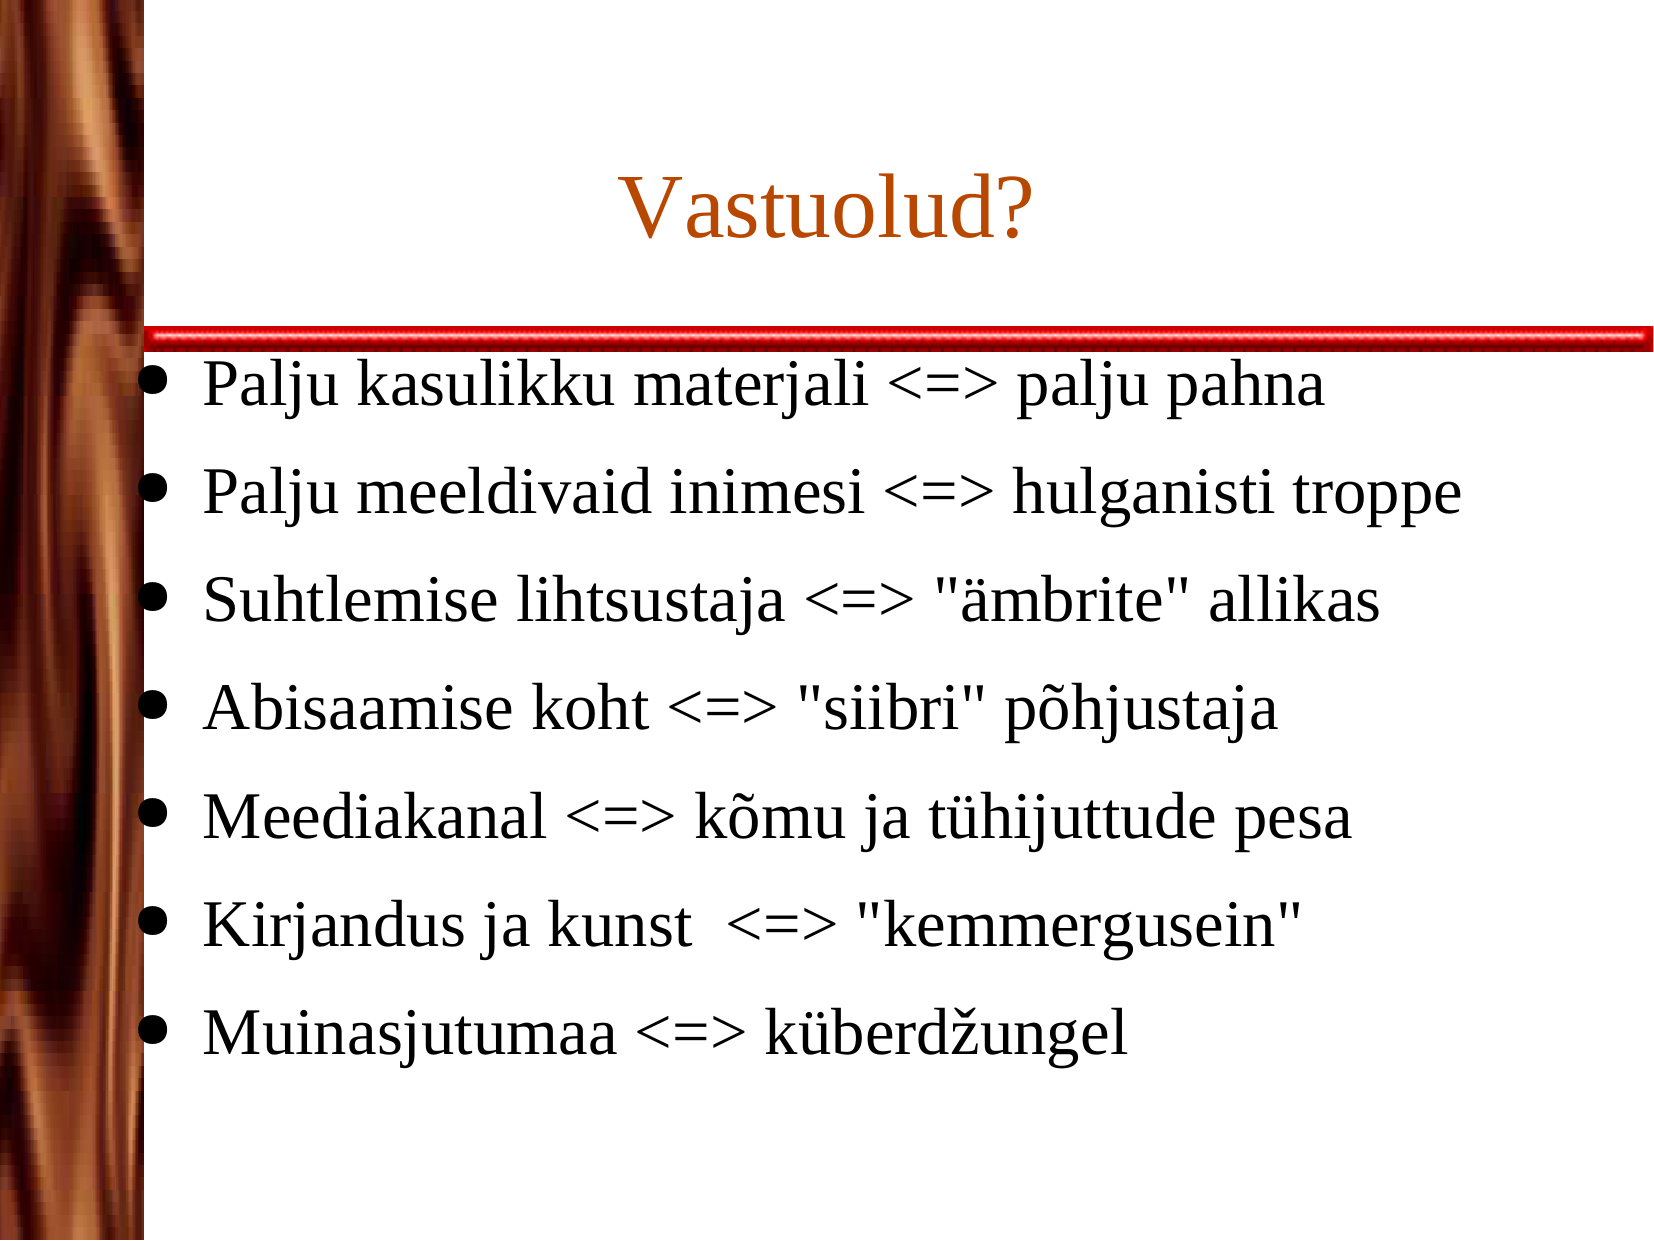

# Vastuolud?
Palju kasulikku materjali <=> palju pahna
Palju meeldivaid inimesi <=> hulganisti troppe
Suhtlemise lihtsustaja <=> "ämbrite" allikas
Abisaamise koht <=> "siibri" põhjustaja
Meediakanal <=> kõmu ja tühijuttude pesa
Kirjandus ja kunst <=> "kemmergusein"
Muinasjutumaa <=> küberdžungel